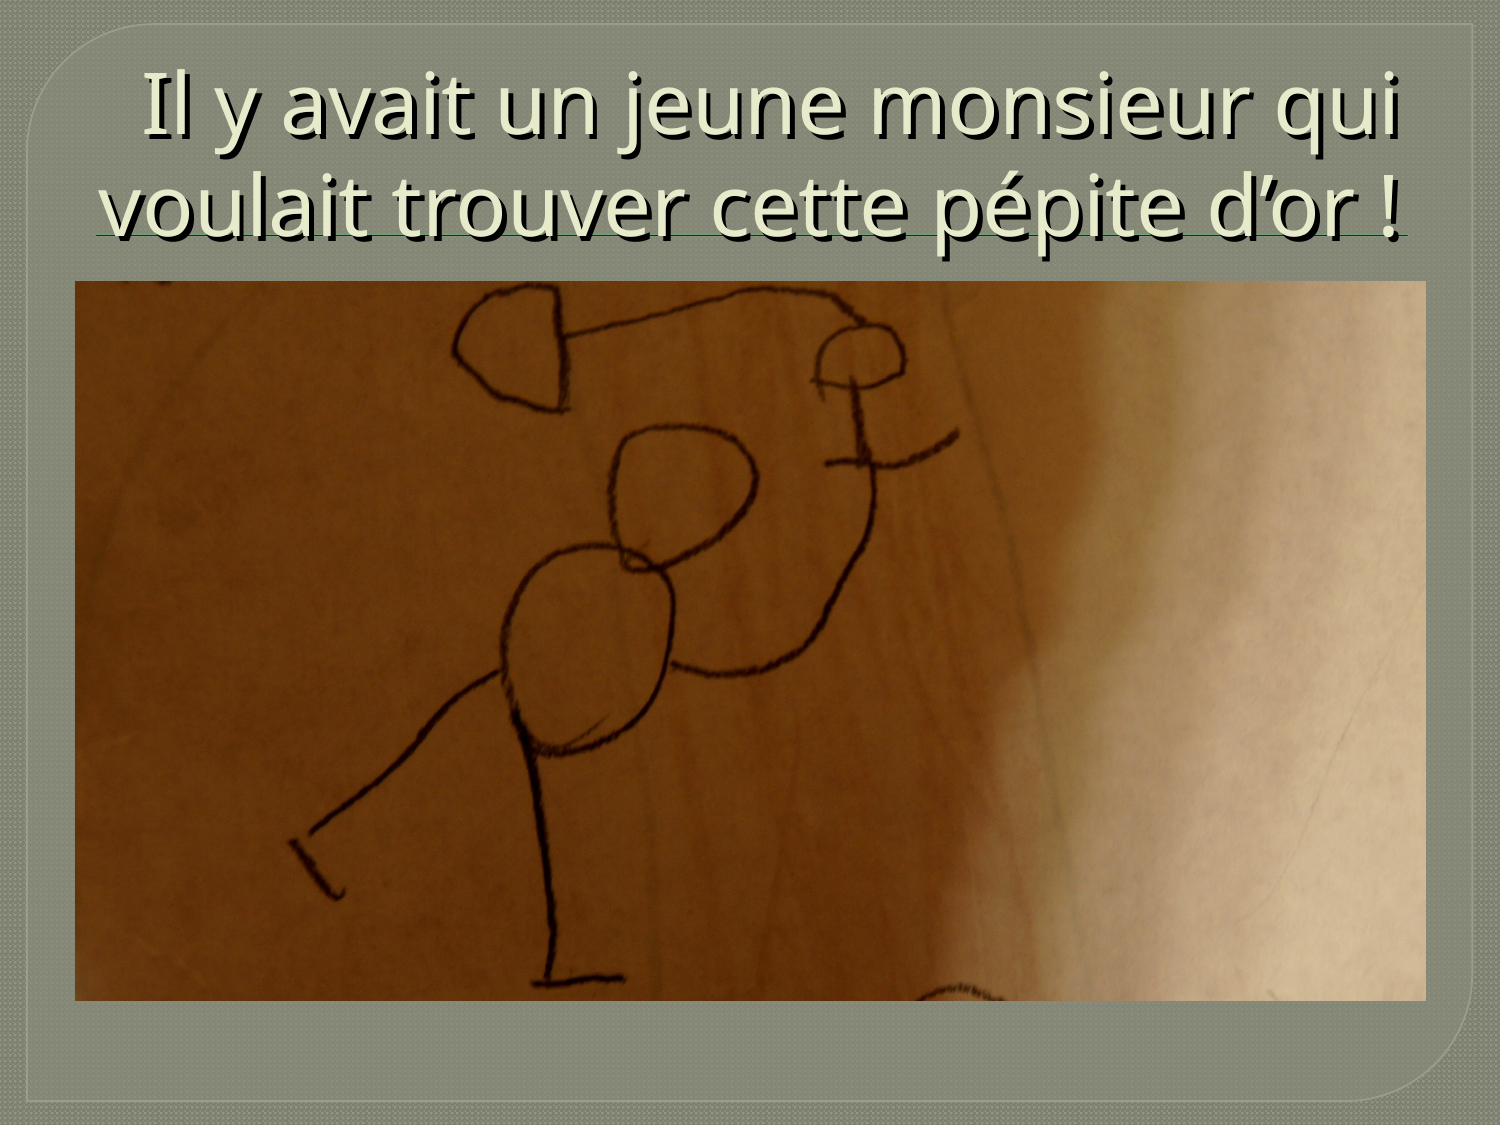

# Il y avait un jeune monsieur qui voulait trouver cette pépite d’or !